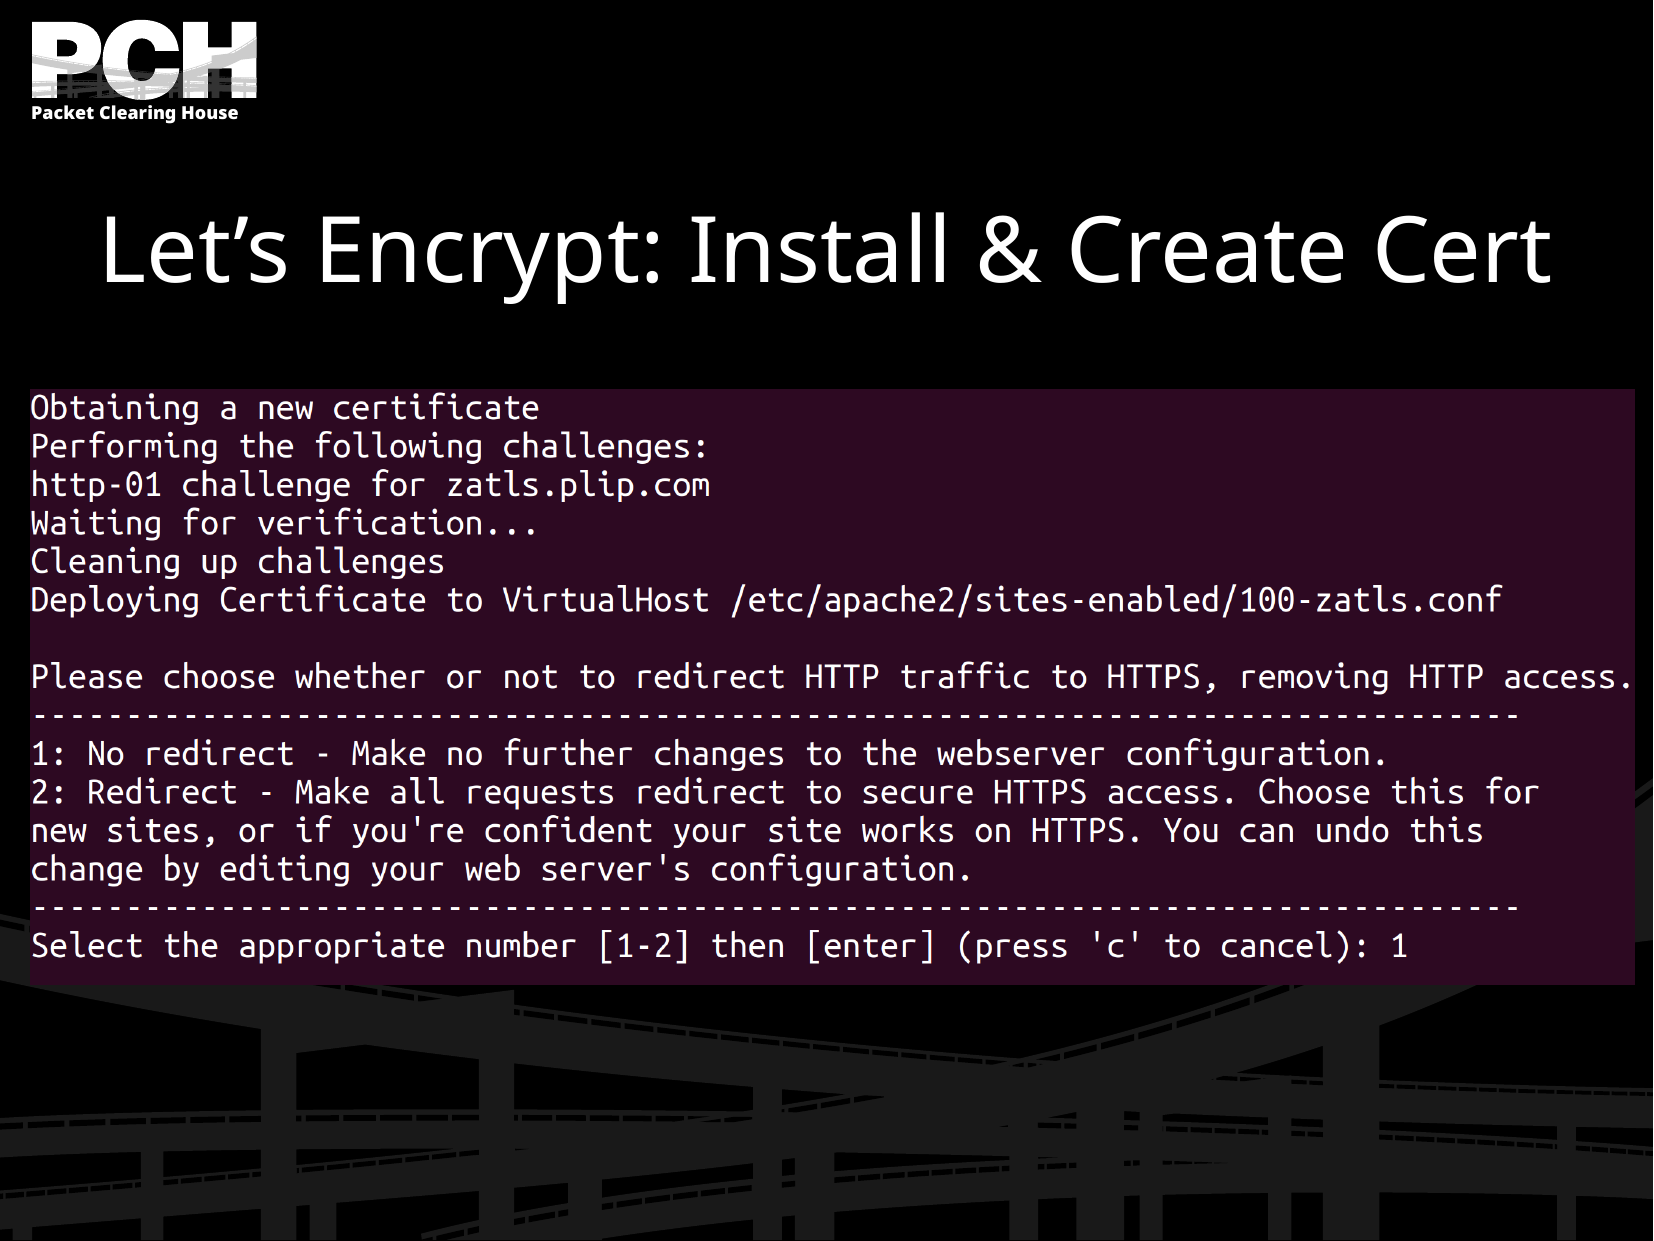

# Let’s Encrypt: Install & Create Cert